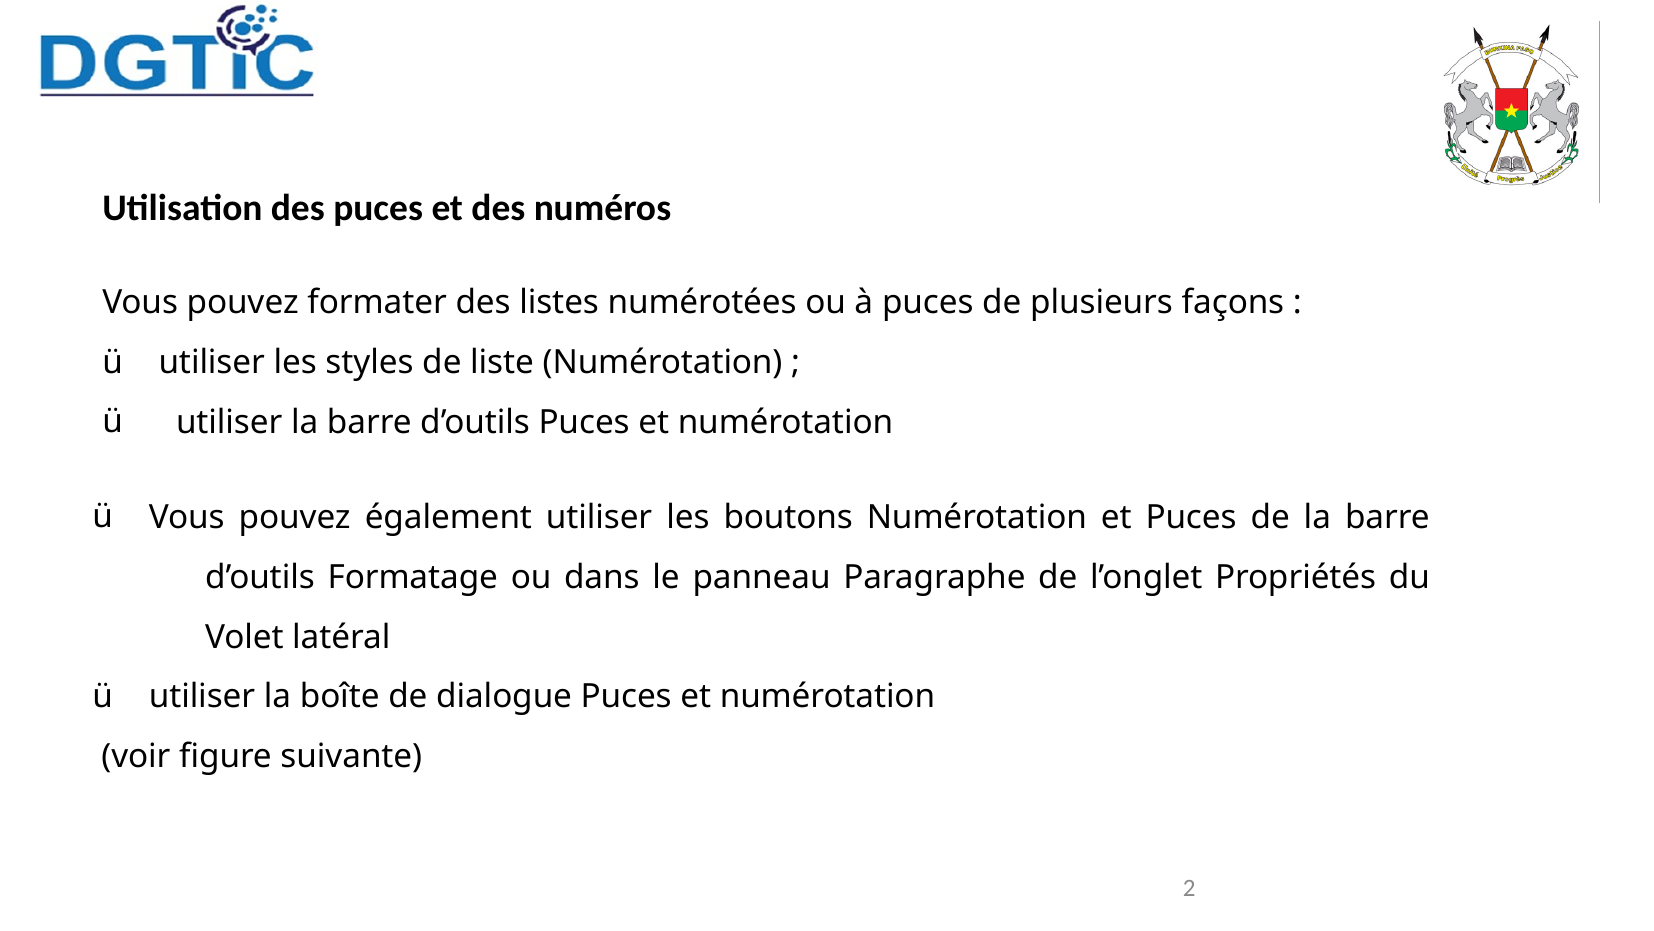

Utilisation des puces et des numéros
Vous pouvez formater des listes numérotées ou à puces de plusieurs façons :
utiliser les styles de liste (Numérotation) ;
 utiliser la barre d’outils Puces et numérotation
Vous pouvez également utiliser les boutons Numérotation et Puces de la barre d’outils Formatage ou dans le panneau Paragraphe de l’onglet Propriétés du Volet latéral
utiliser la boîte de dialogue Puces et numérotation
 (voir figure suivante)